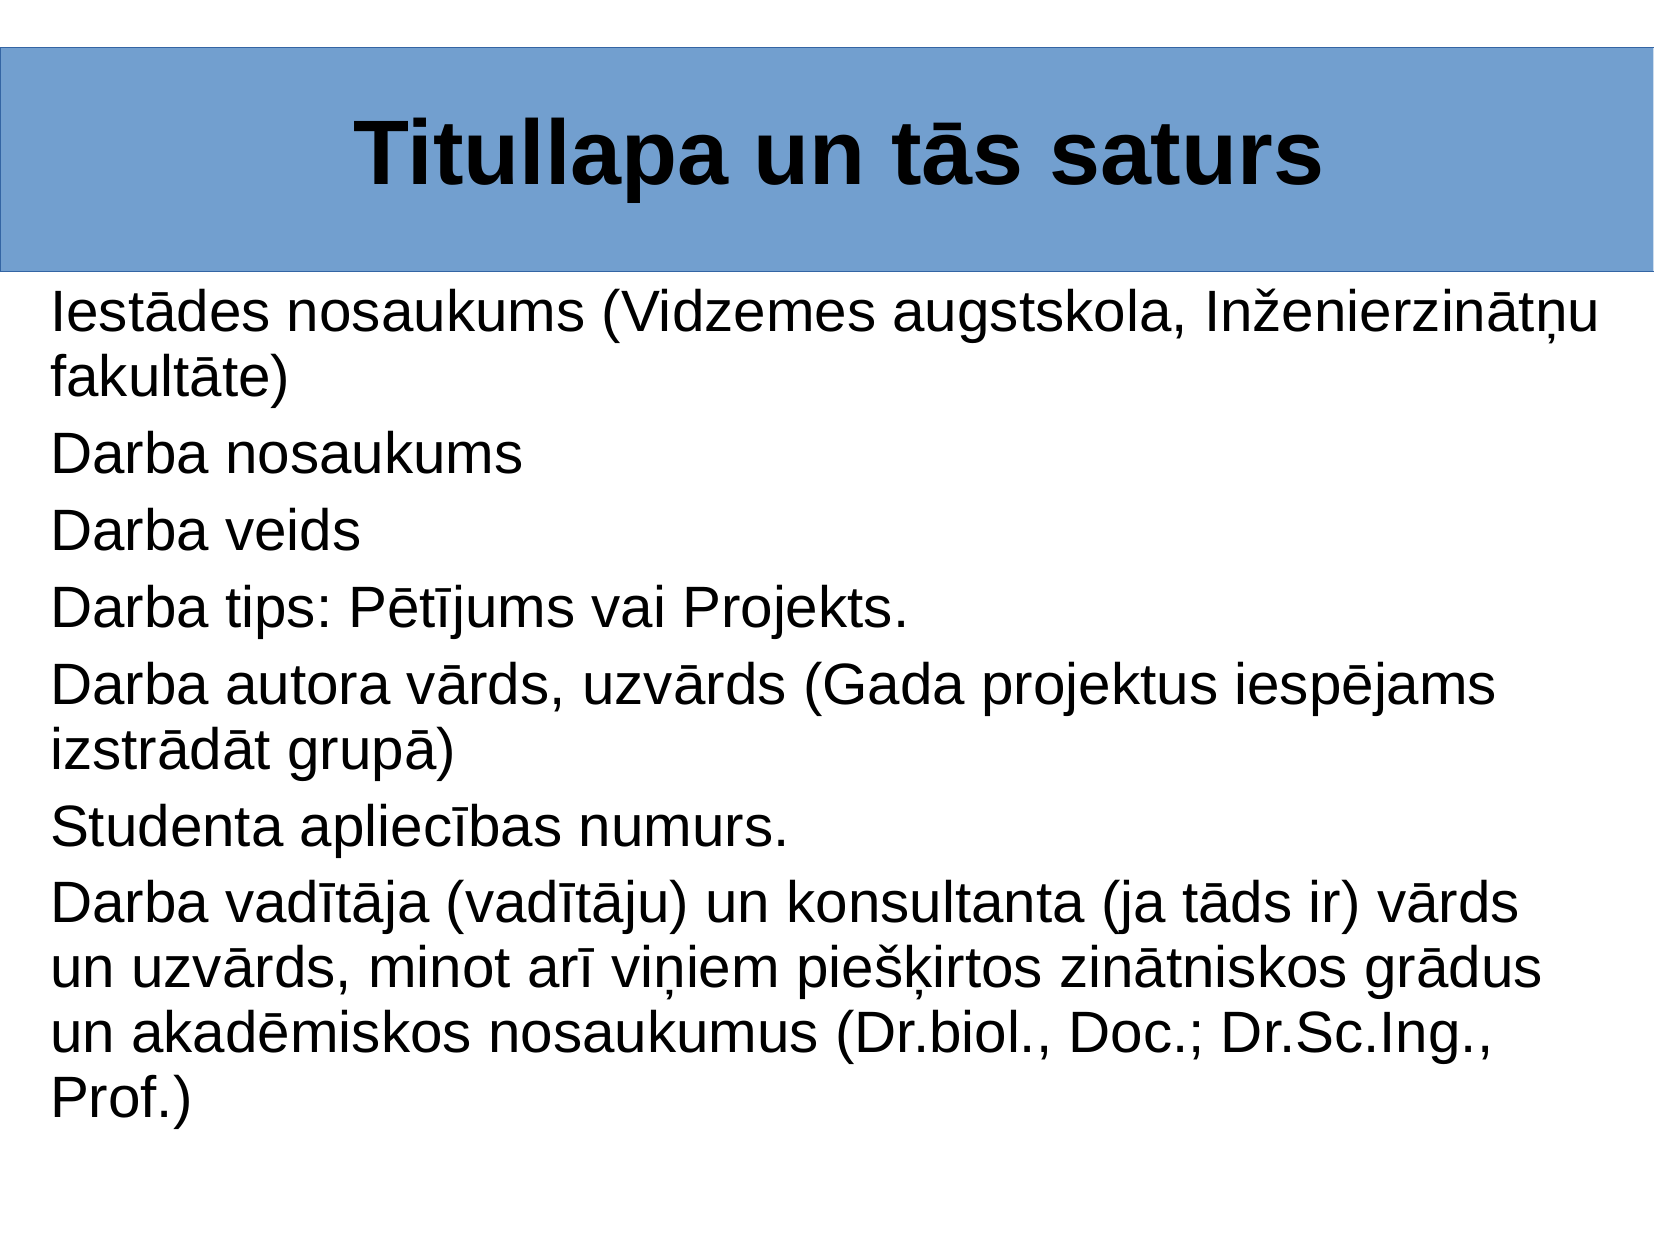

# Titullapa un tās saturs
Iestādes nosaukums (Vidzemes augstskola, Inženierzinātņu fakultāte)
Darba nosaukums
Darba veids
Darba tips: Pētījums vai Projekts.
Darba autora vārds, uzvārds (Gada projektus iespējams izstrādāt grupā)
Studenta apliecības numurs.
Darba vadītāja (vadītāju) un konsultanta (ja tāds ir) vārds un uzvārds, minot arī viņiem piešķirtos zinātniskos grādus un akadēmiskos nosaukumus (Dr.biol., Doc.; Dr.Sc.Ing., Prof.)